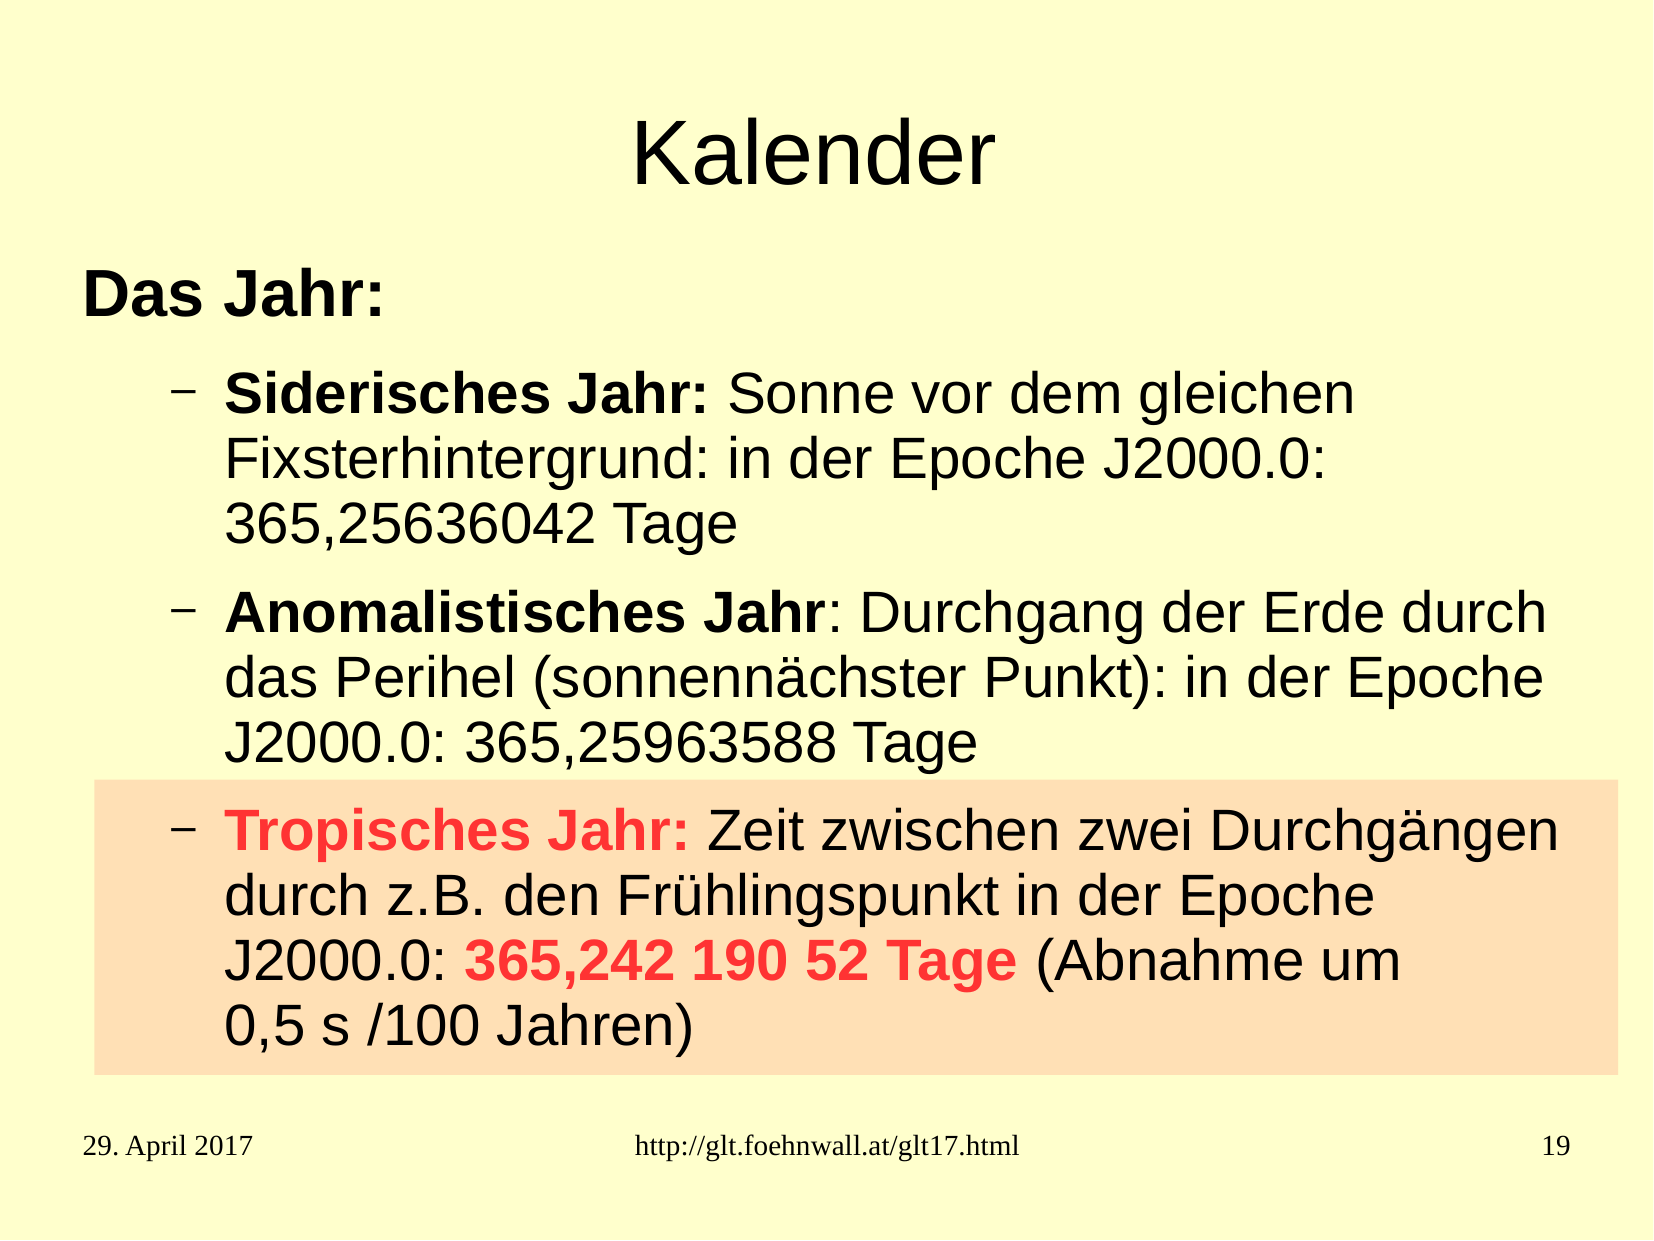

# Kalender
Das Jahr:
Siderisches Jahr: Sonne vor dem gleichen Fixsterhintergrund: in der Epoche J2000.0: 365,25636042 Tage
Anomalistisches Jahr: Durchgang der Erde durch das Perihel (sonnennächster Punkt): in der Epoche J2000.0: 365,25963588 Tage
Tropisches Jahr: Zeit zwischen zwei Durchgängen durch z.B. den Frühlingspunkt in der Epoche J2000.0: 365,242 190 52 Tage (Abnahme um
0,5 s /100 Jahren)
29. April 2017
http://glt.foehnwall.at/glt17.html
19